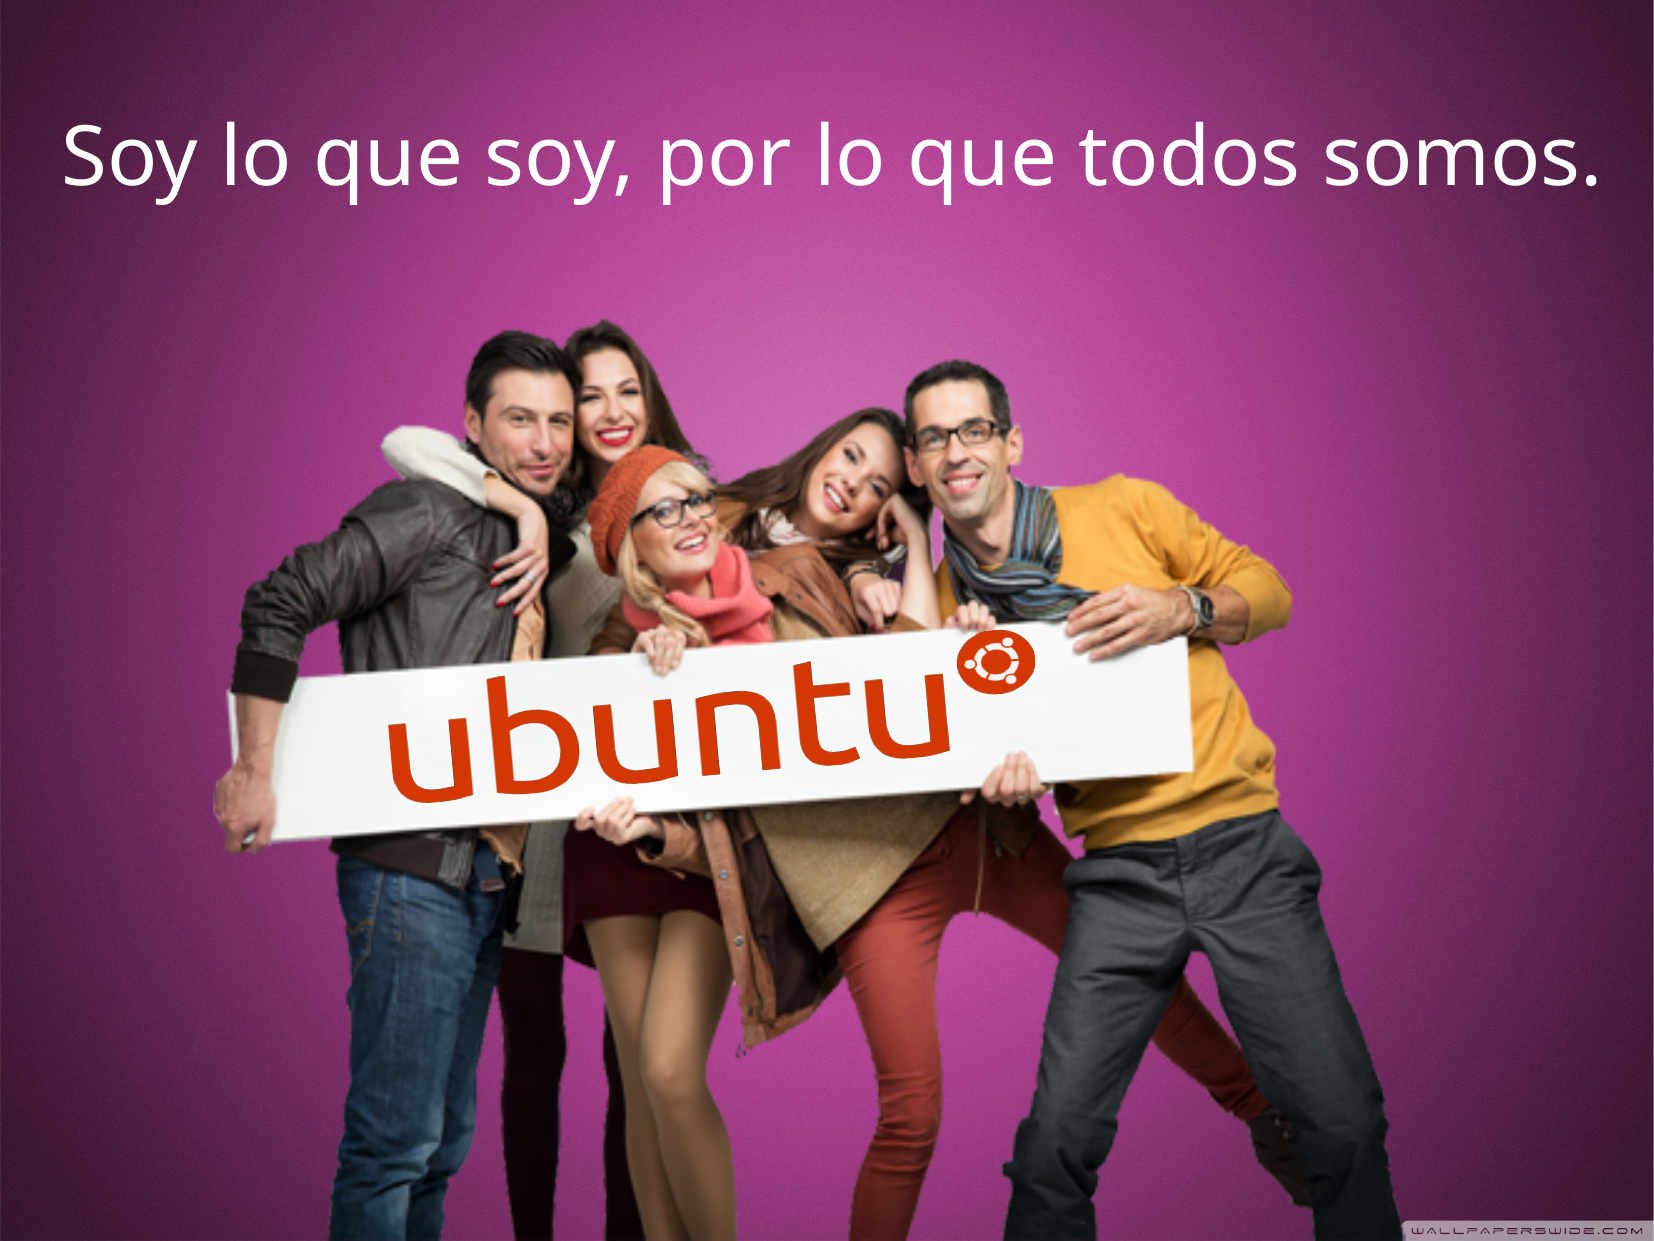

# Soy lo que soy, por lo que todos somos.